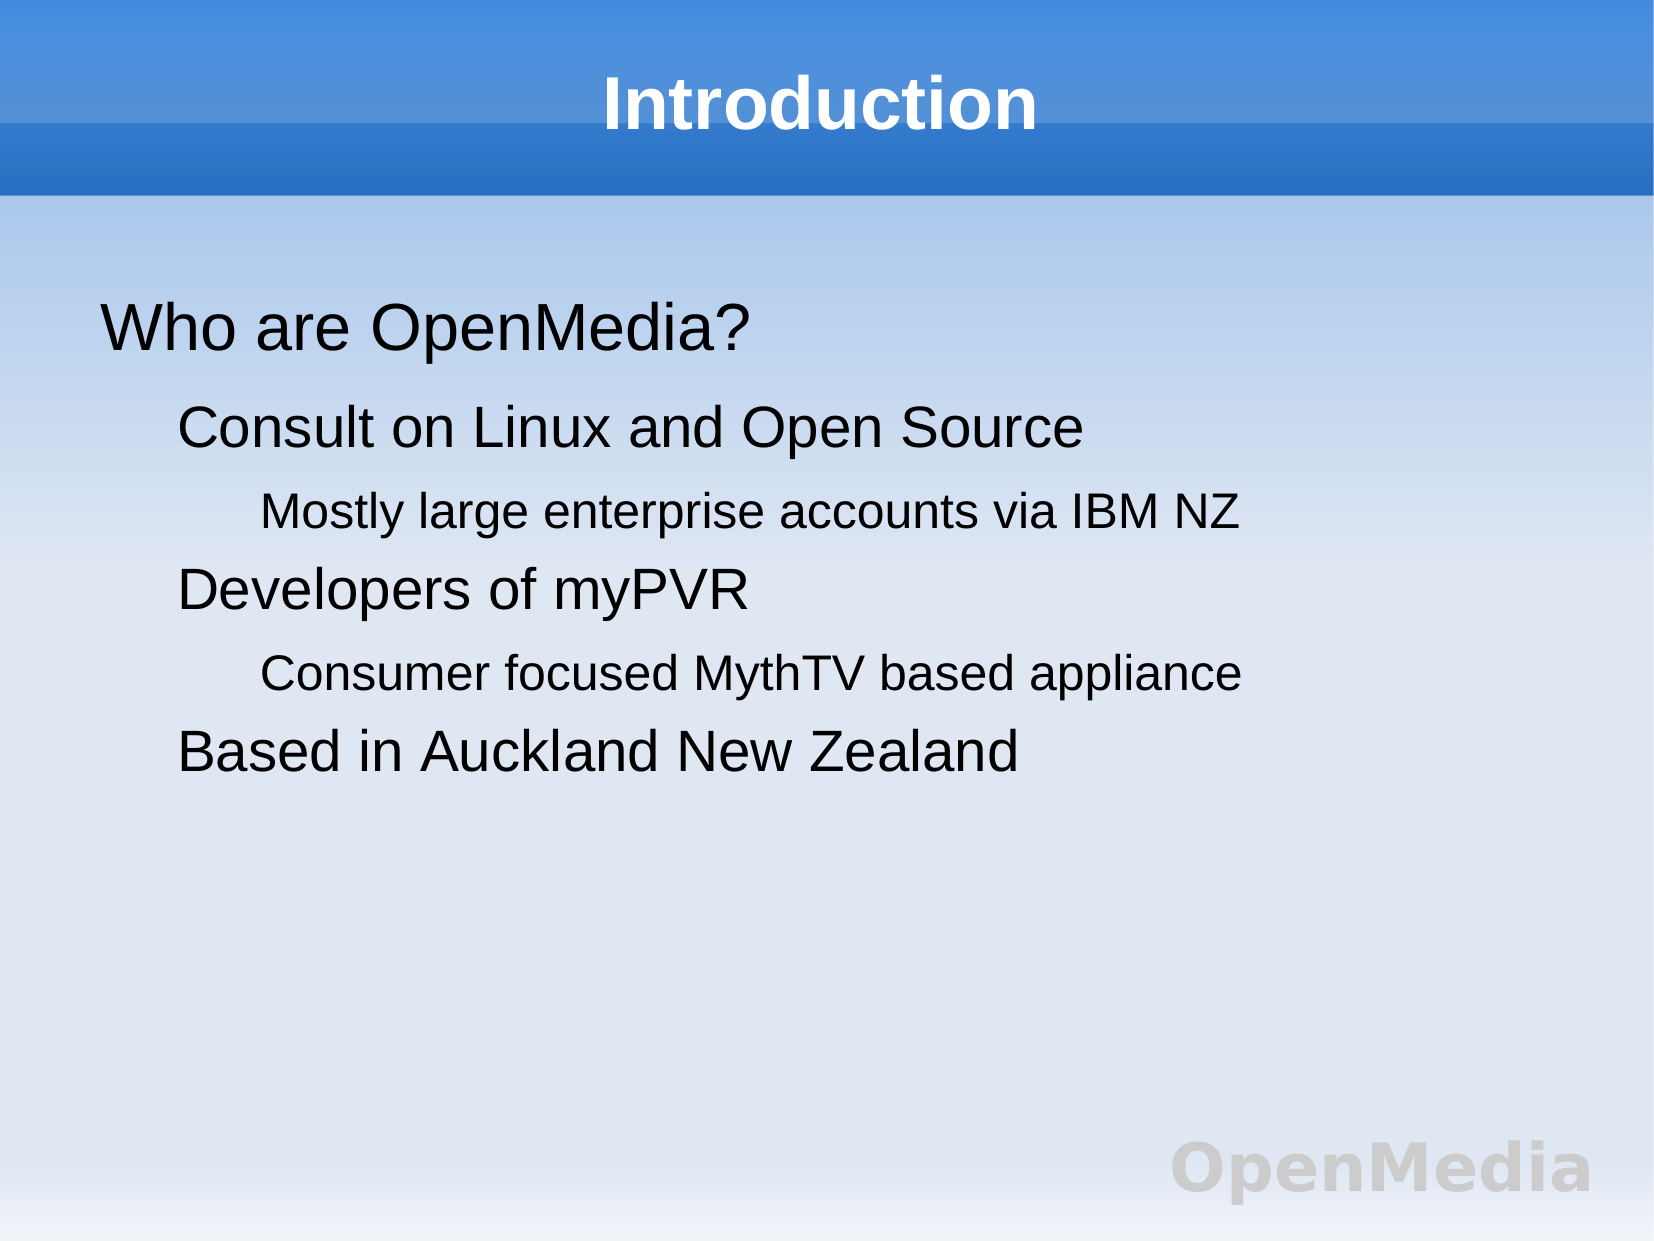

# Introduction
Who are OpenMedia?
Consult on Linux and Open Source
Mostly large enterprise accounts via IBM NZ
Developers of myPVR
Consumer focused MythTV based appliance
Based in Auckland New Zealand
3